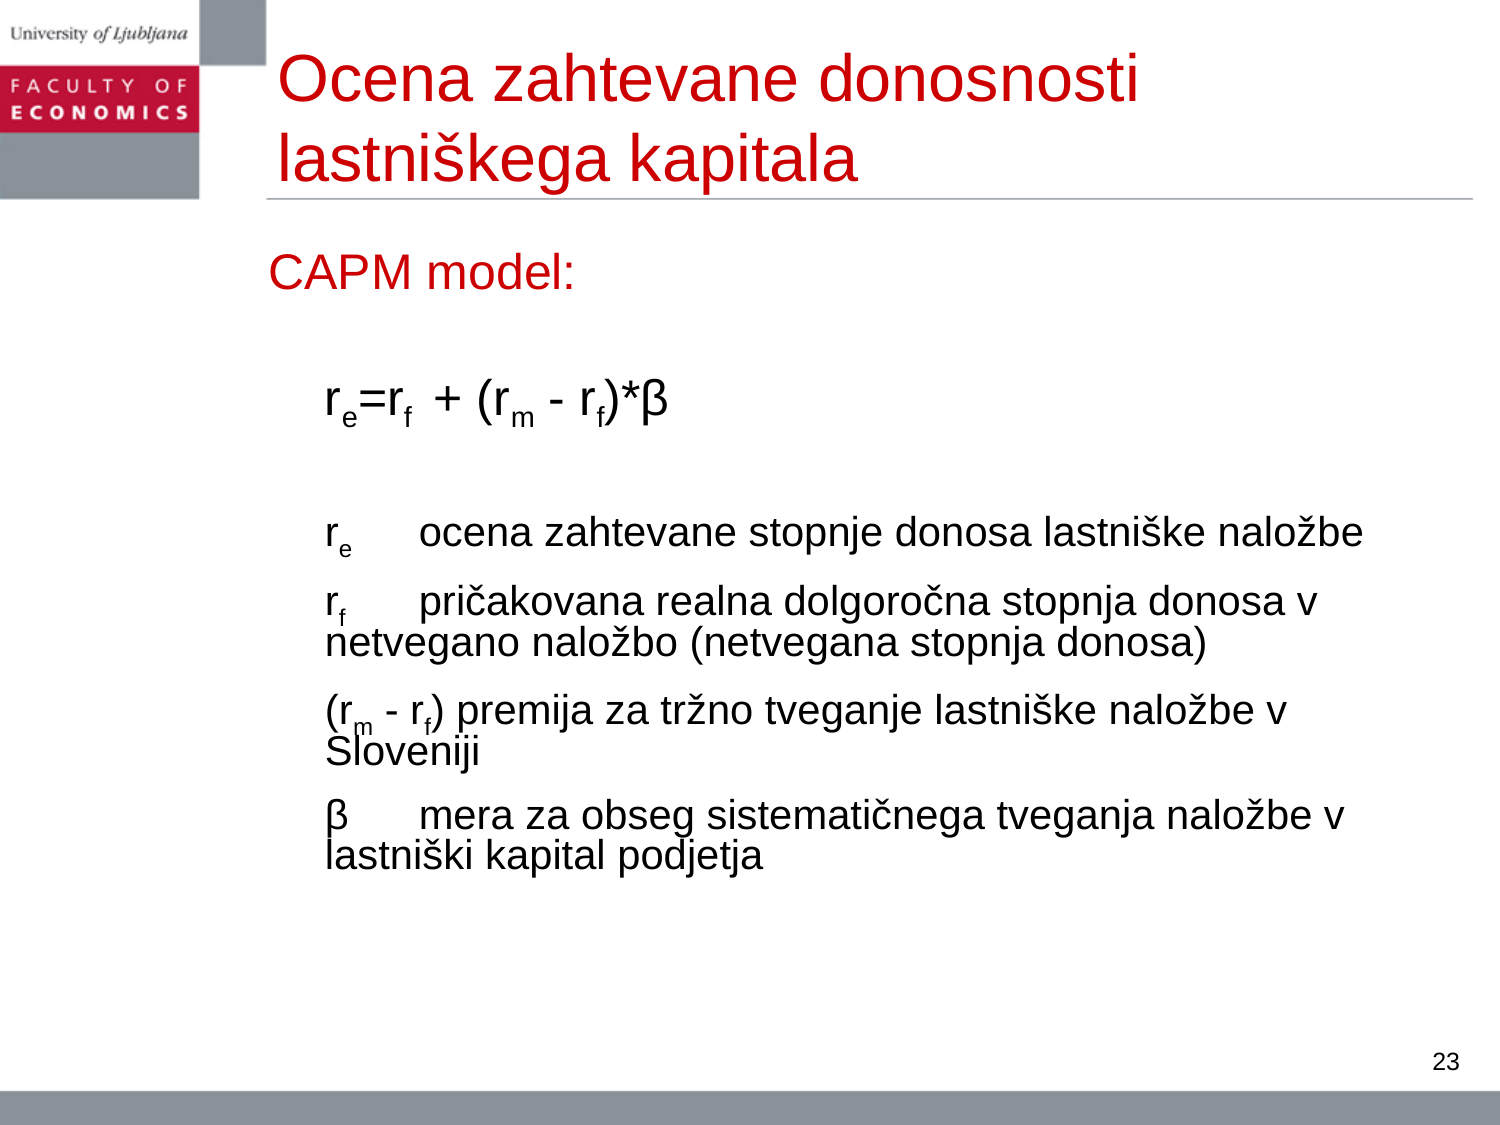

# Ocena zahtevane donosnosti lastniškega kapitala
CAPM model:
	re=rf + (rm - rf)*β
	re 	ocena zahtevane stopnje donosa lastniške naložbe
	rf 	pričakovana realna dolgoročna stopnja donosa v netvegano naložbo (netvegana stopnja donosa)
	(rm - rf) premija za tržno tveganje lastniške naložbe v Sloveniji
	β 	mera za obseg sistematičnega tveganja naložbe v lastniški kapital podjetja